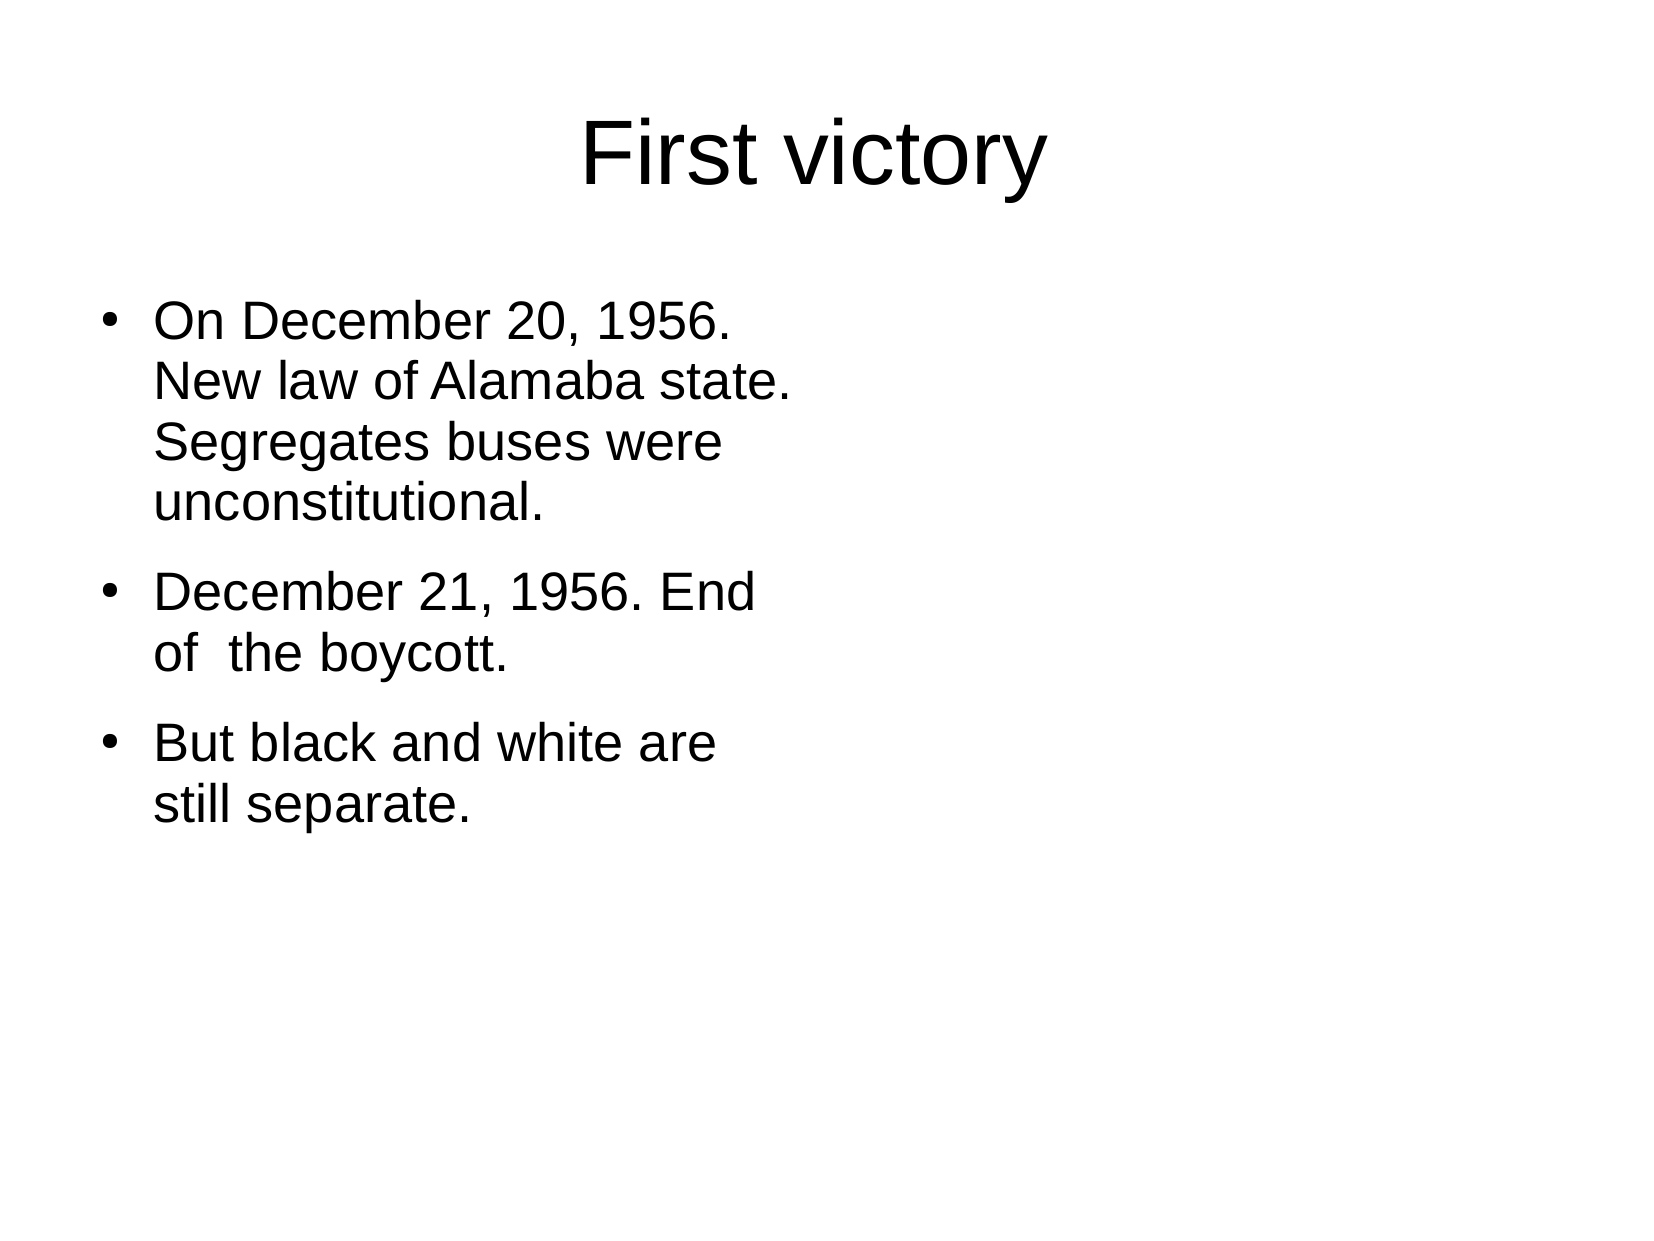

# First victory
On December 20, 1956. New law of Alamaba state. Segregates buses were unconstitutional.
December 21, 1956. End of the boycott.
But black and white are still separate.